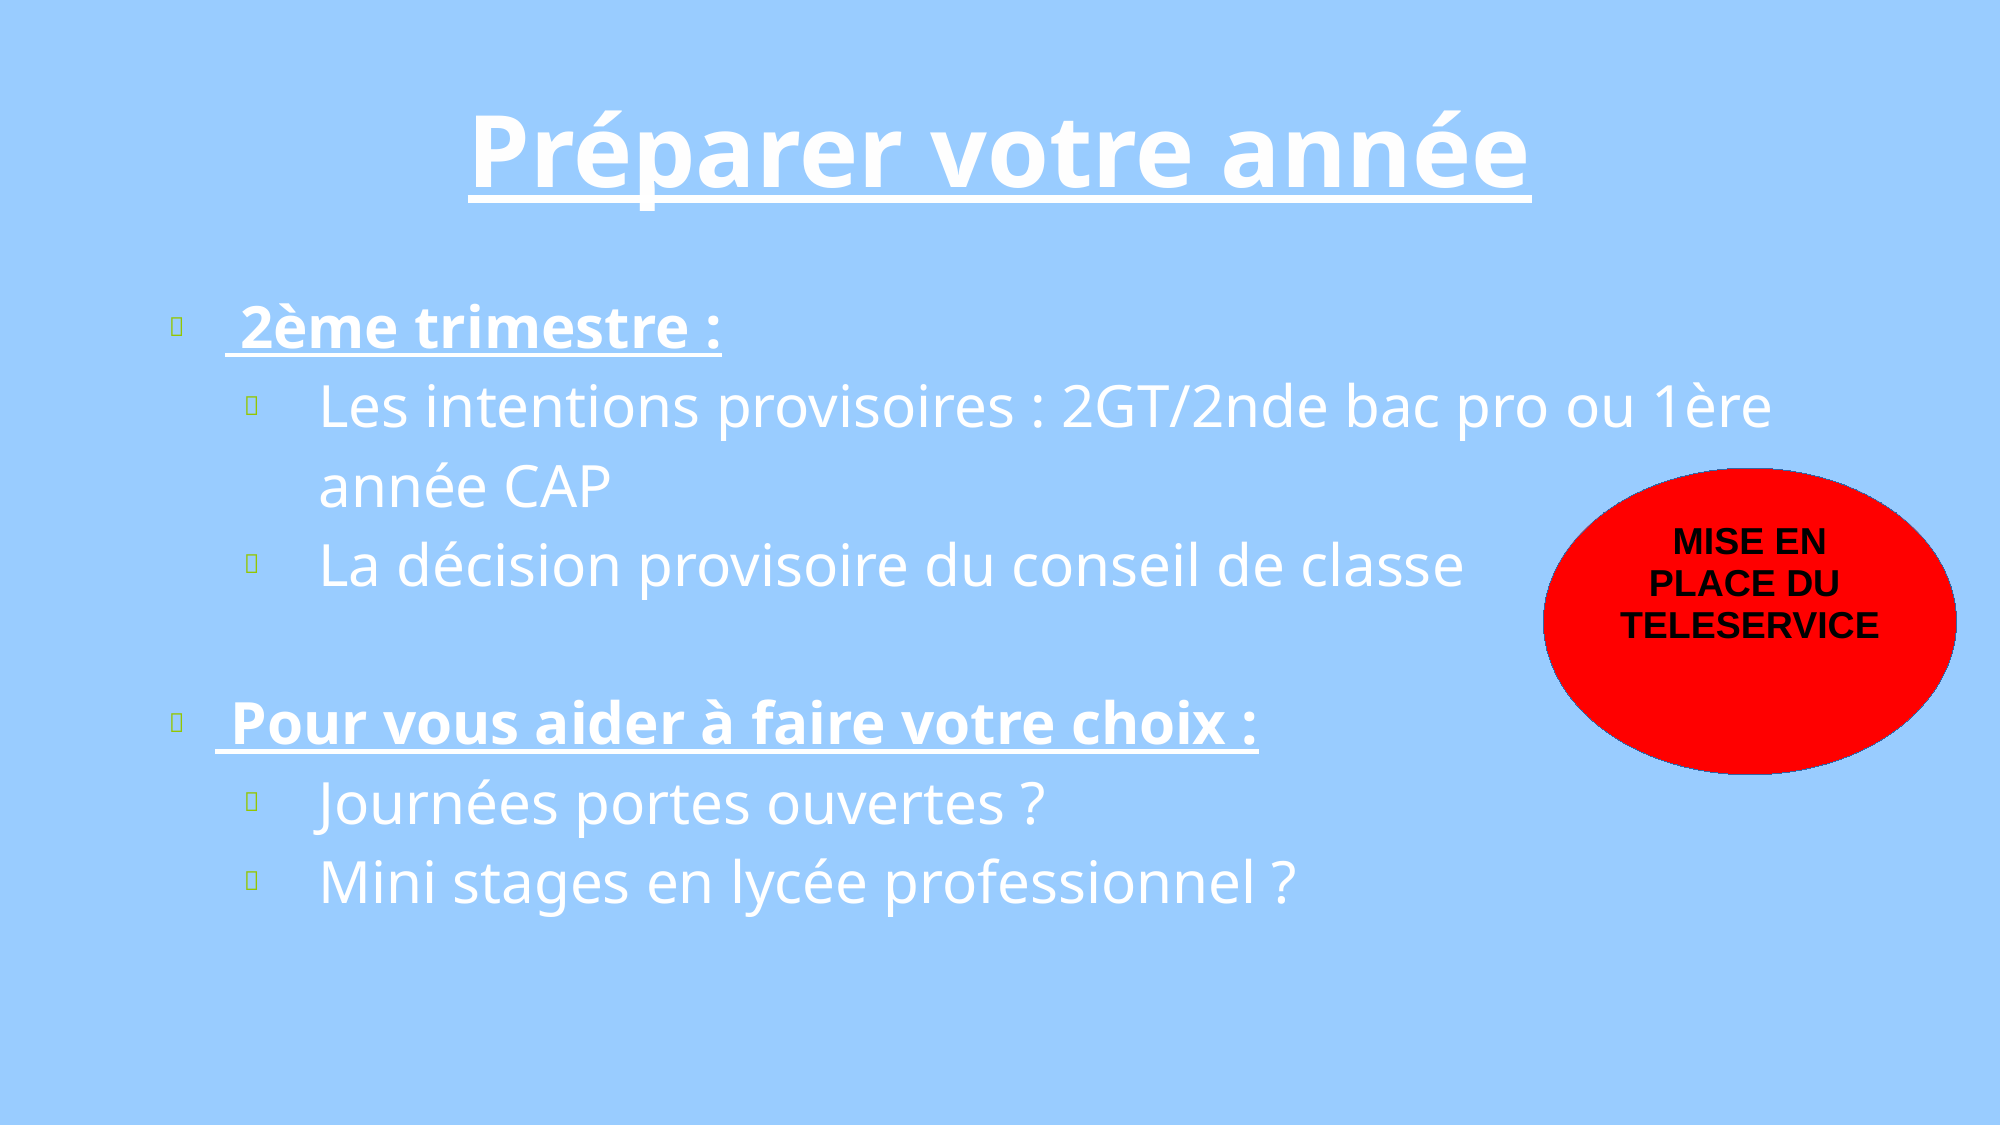

Préparer votre année
 2ème trimestre :
Les intentions provisoires : 2GT/2nde bac pro ou 1ère année CAP
La décision provisoire du conseil de classe
 Pour vous aider à faire votre choix :
Journées portes ouvertes ?
Mini stages en lycée professionnel ?
MISE EN PLACE DU
TELESERVICE